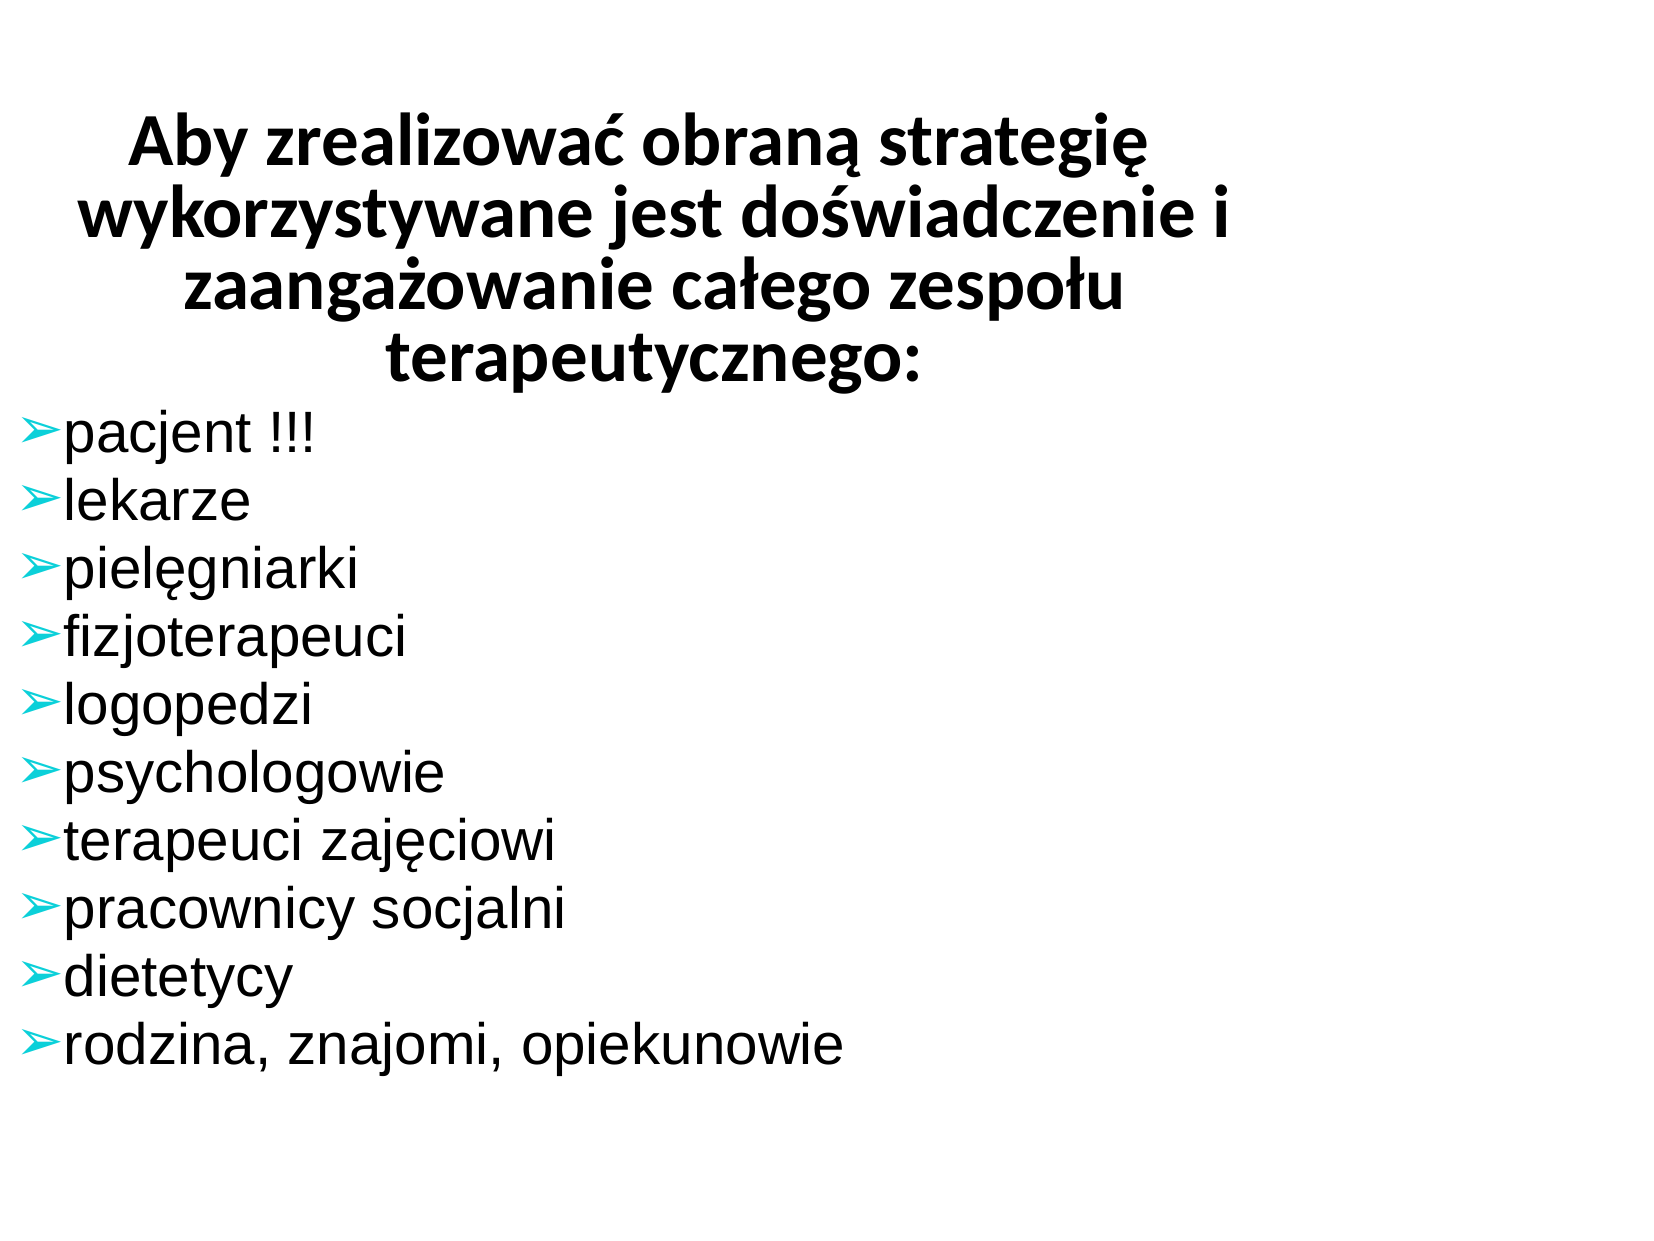

# Aby zrealizować obraną strategię wykorzystywane jest doświadczenie i zaangażowanie całego zespołu terapeutycznego:
pacjent !!!
lekarze
pielęgniarki
fizjoterapeuci
logopedzi
psychologowie
terapeuci zajęciowi
pracownicy socjalni
dietetycy
rodzina, znajomi, opiekunowie